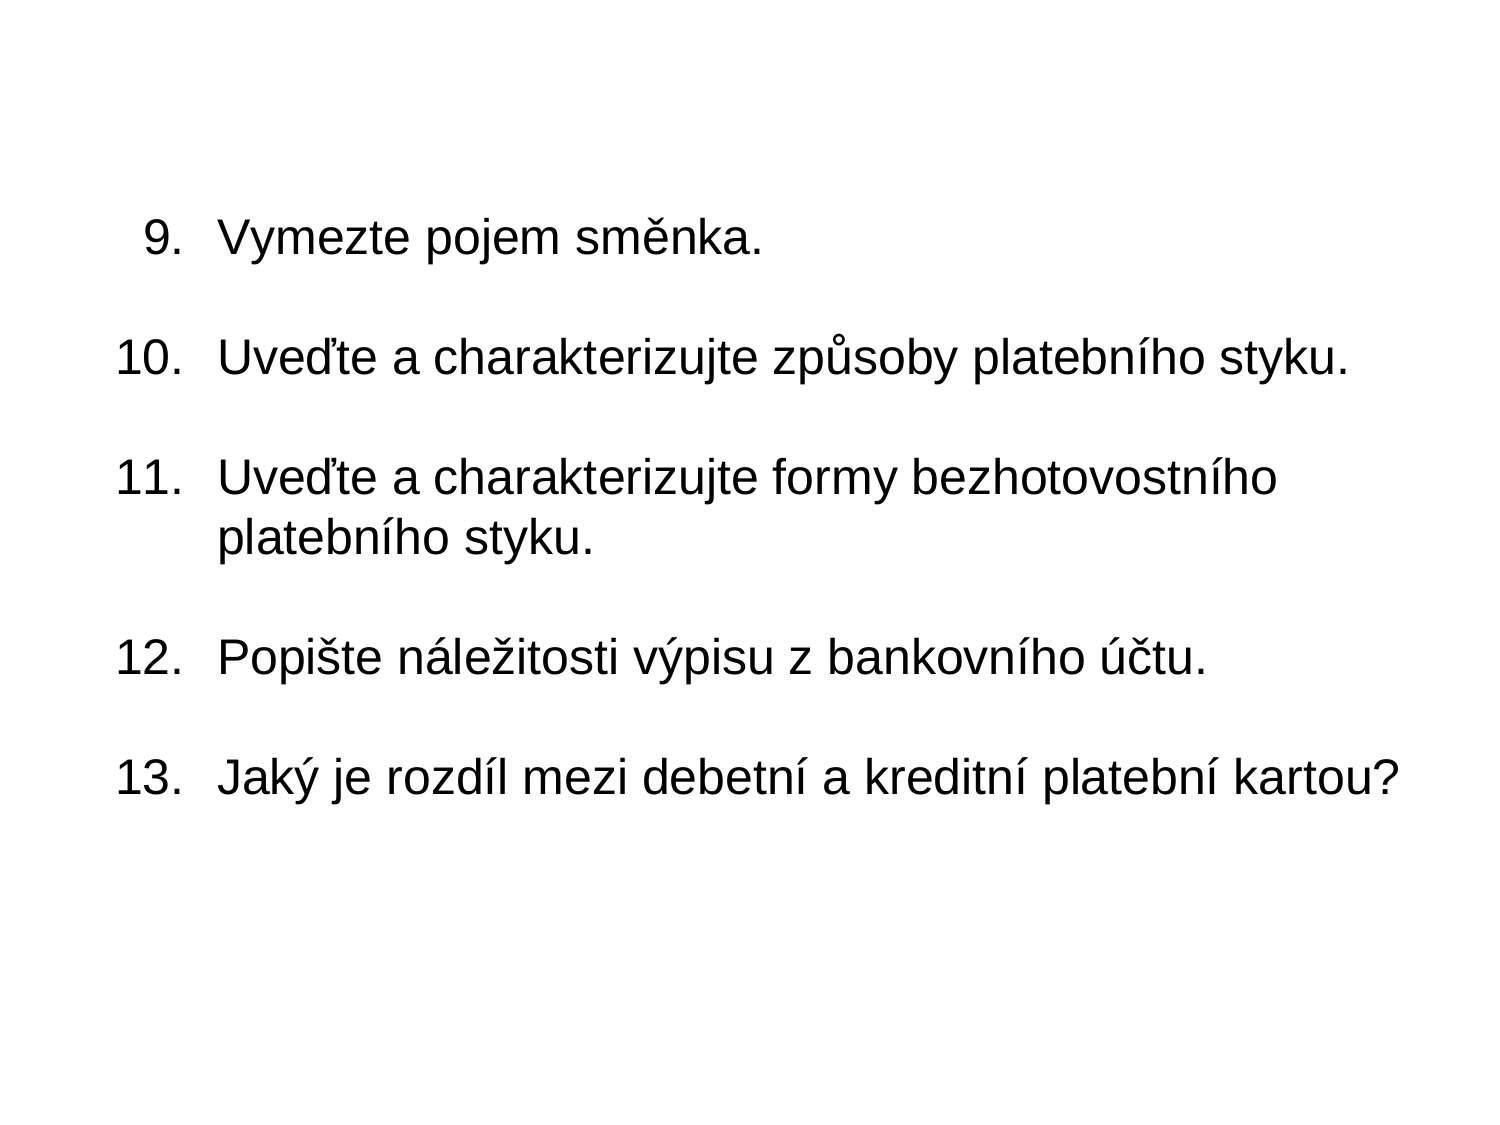

# 9.	Vymezte pojem směnka. 10.	Uveďte a charakterizujte způsoby platebního styku. 11.	Uveďte a charakterizujte formy bezhotovostního 		platebního styku. 12.	Popište náležitosti výpisu z bankovního účtu. 13.	Jaký je rozdíl mezi debetní a kreditní platební kartou?